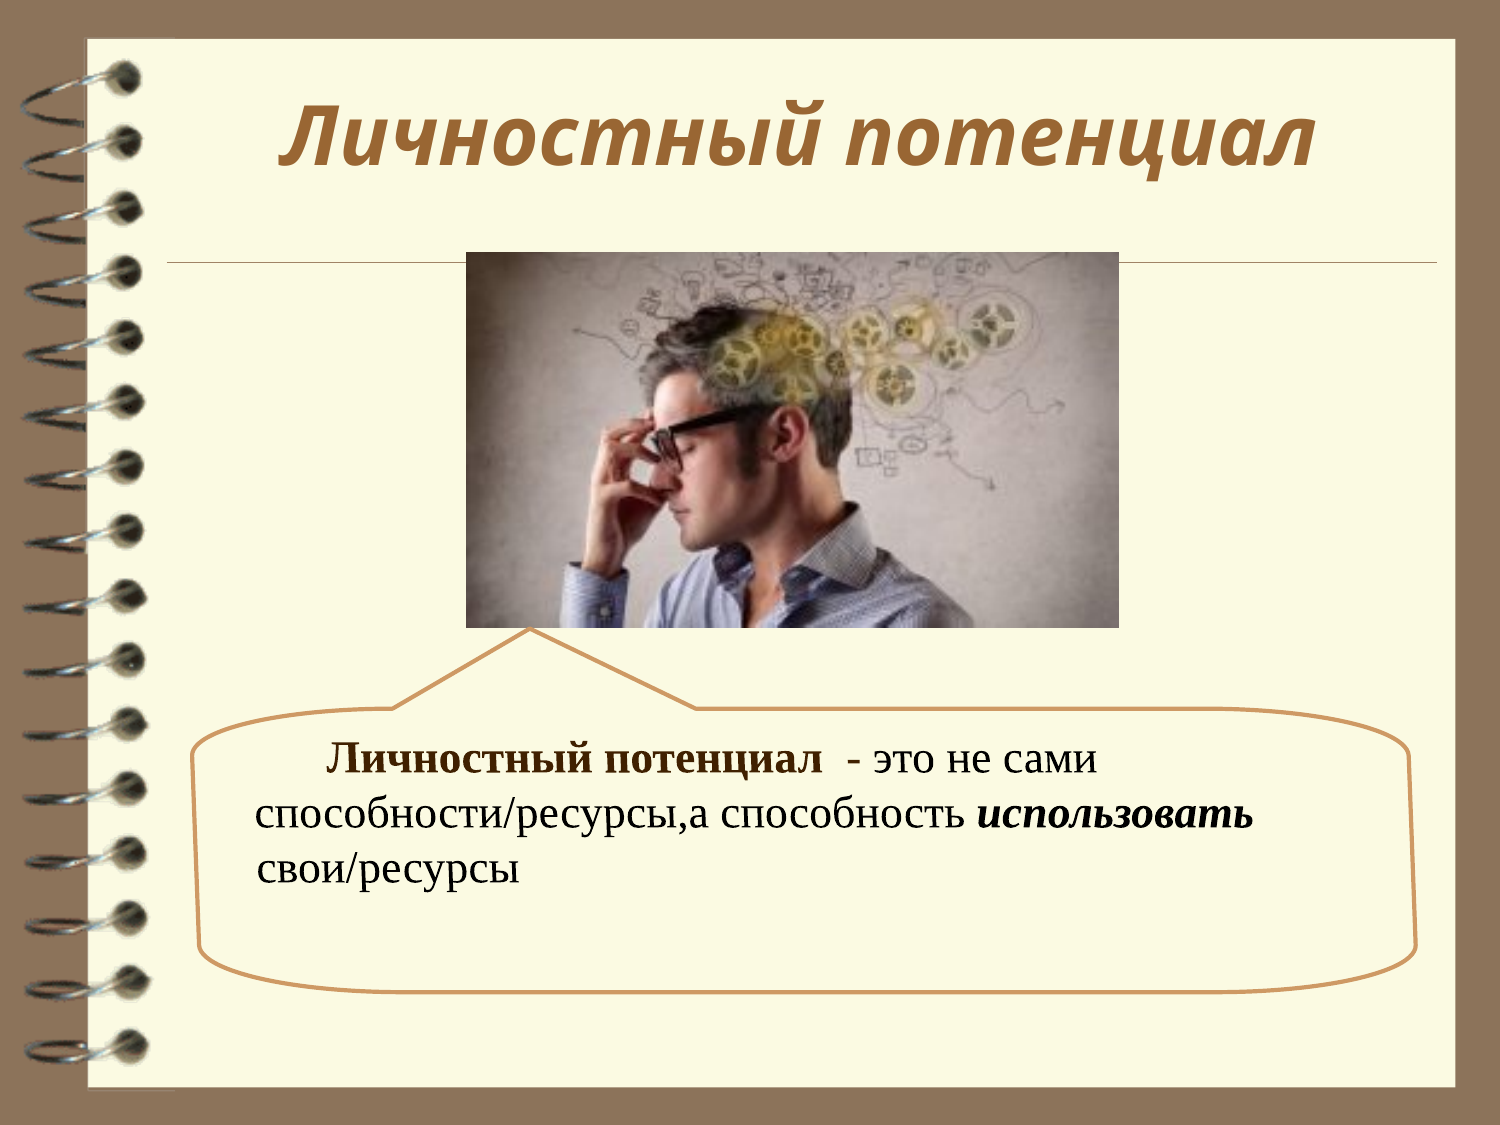

# Личностный потенциал
Личностный потенциал - это не сами способности/ресурсы,а способность использовать свои/ресурсы